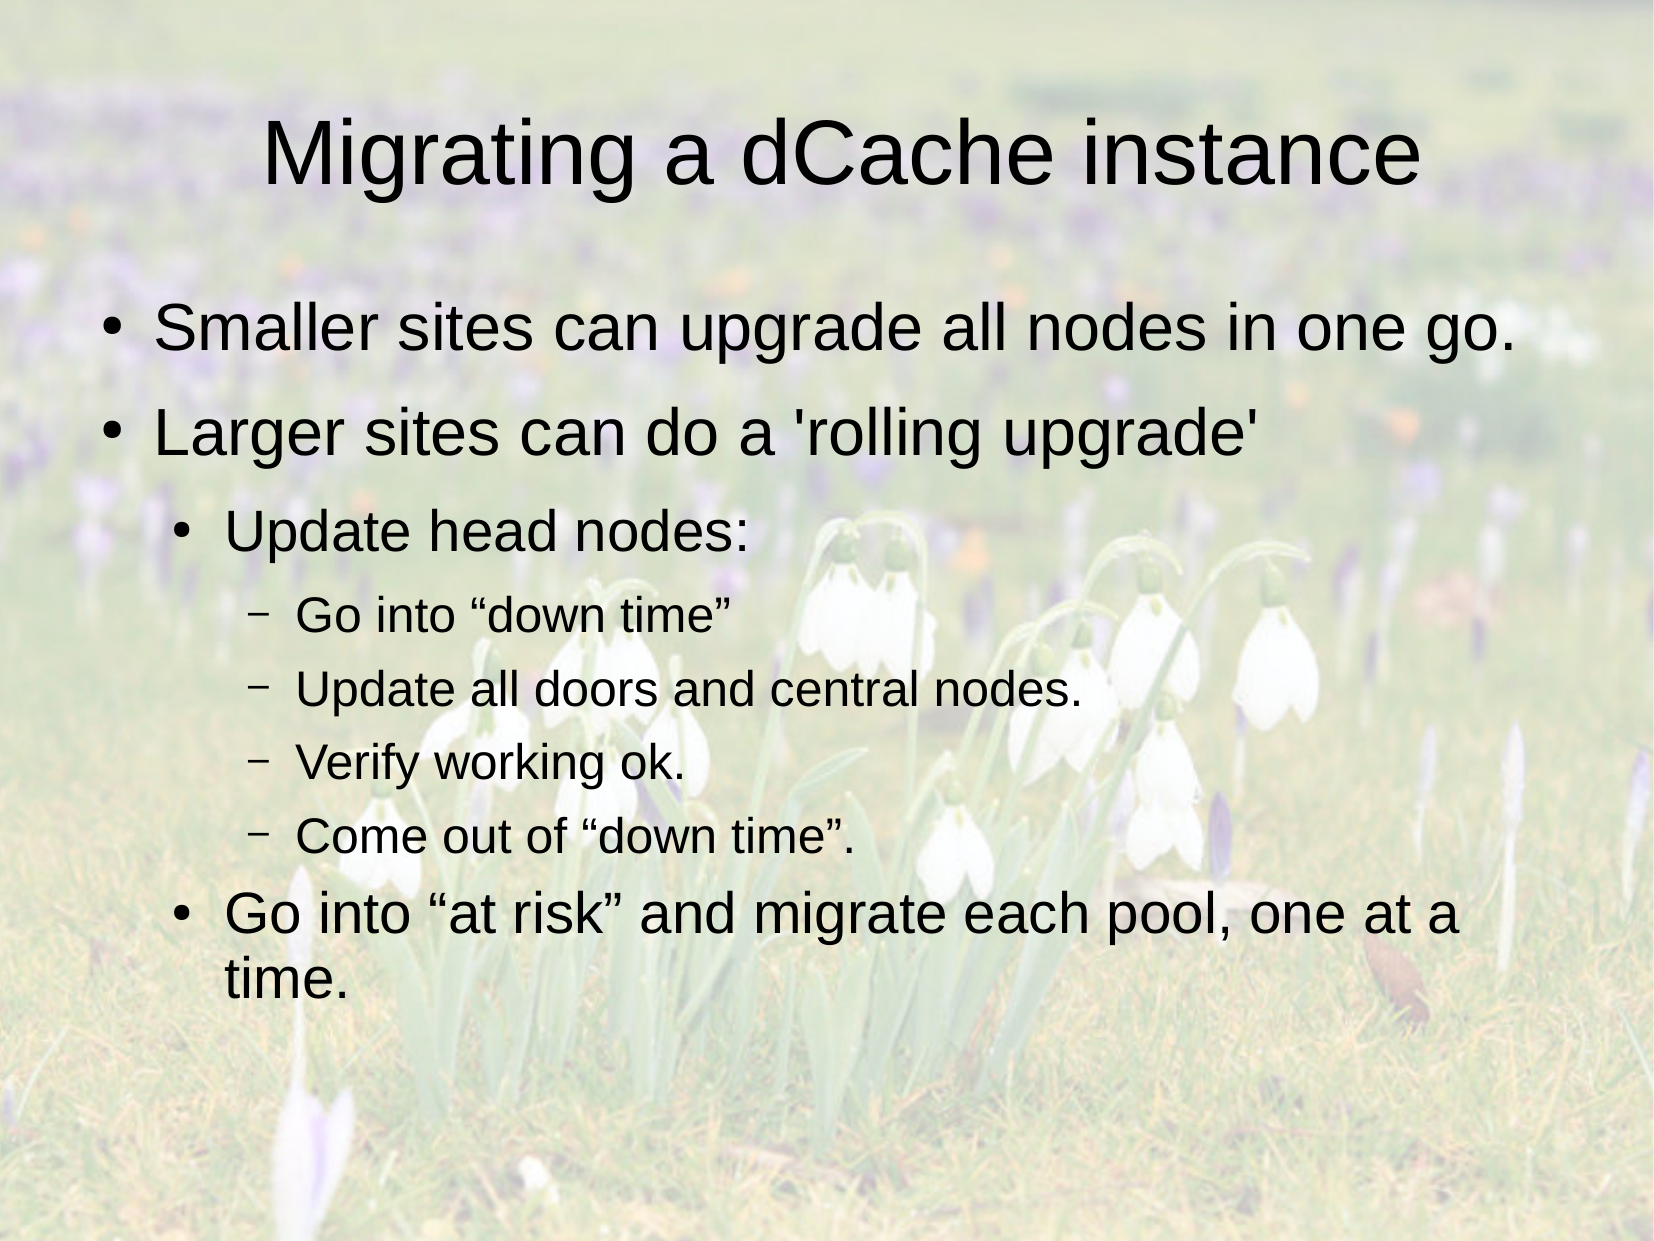

# Migrating a dCache instance
Smaller sites can upgrade all nodes in one go.
Larger sites can do a 'rolling upgrade'
Update head nodes:
Go into “down time”
Update all doors and central nodes.
Verify working ok.
Come out of “down time”.
Go into “at risk” and migrate each pool, one at a time.